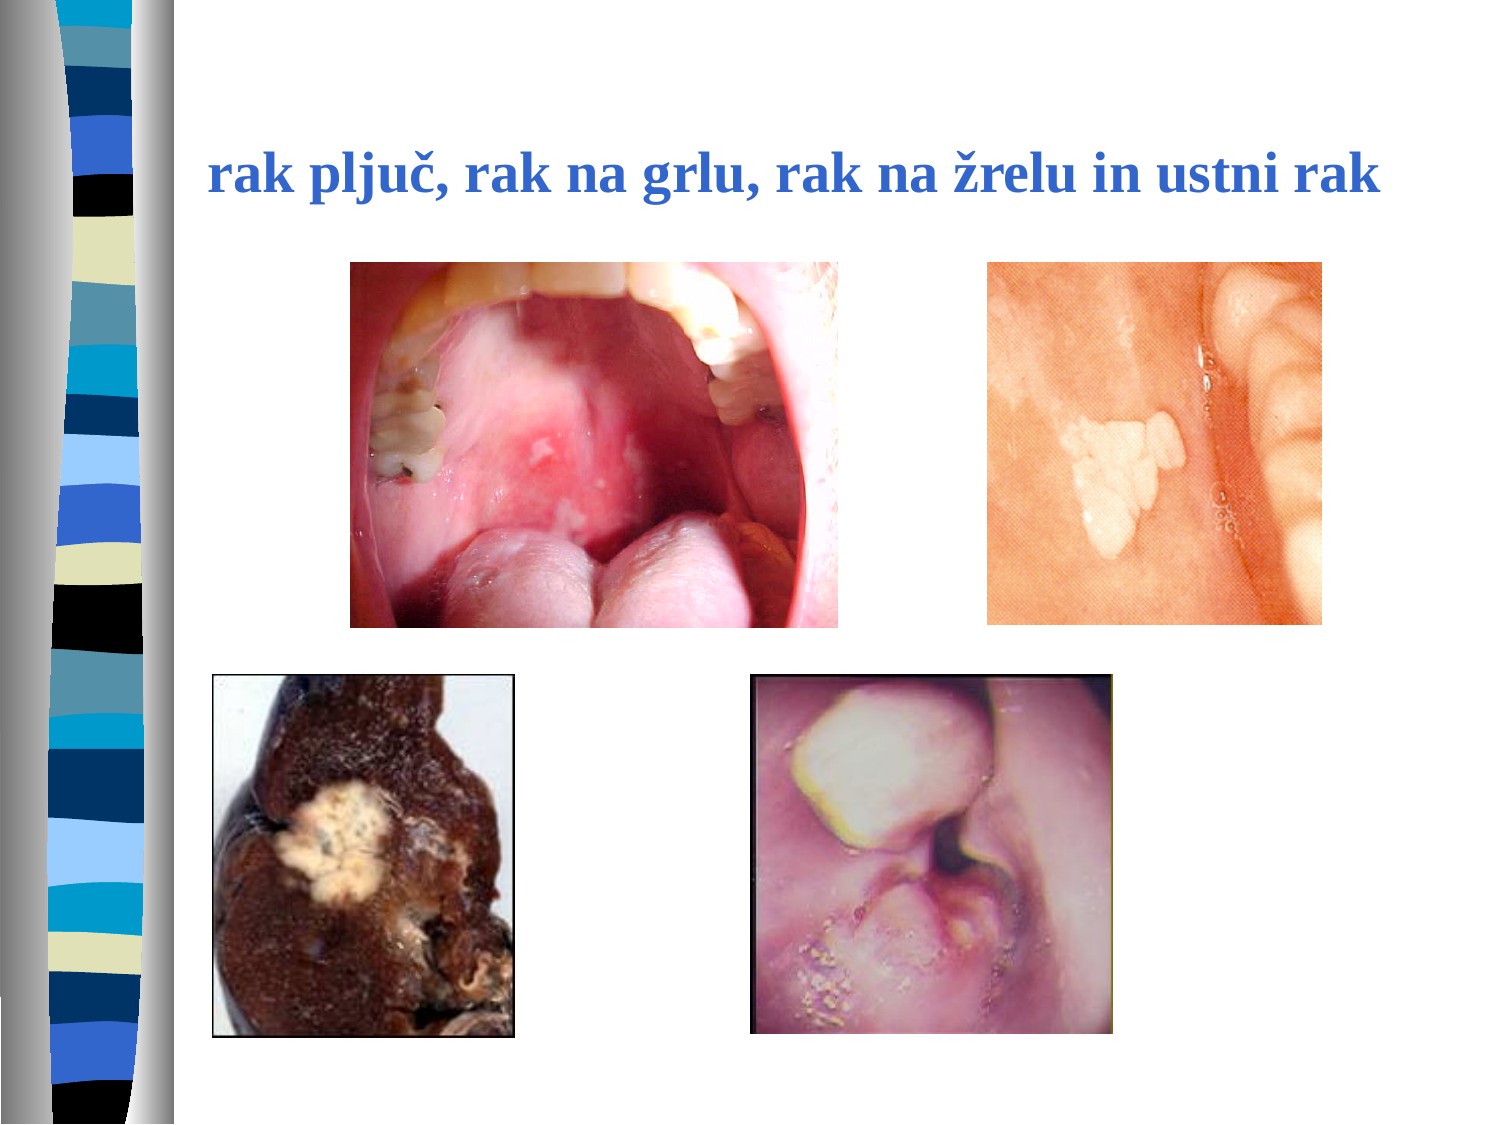

# rak pljuč, rak na grlu, rak na žrelu in ustni rak